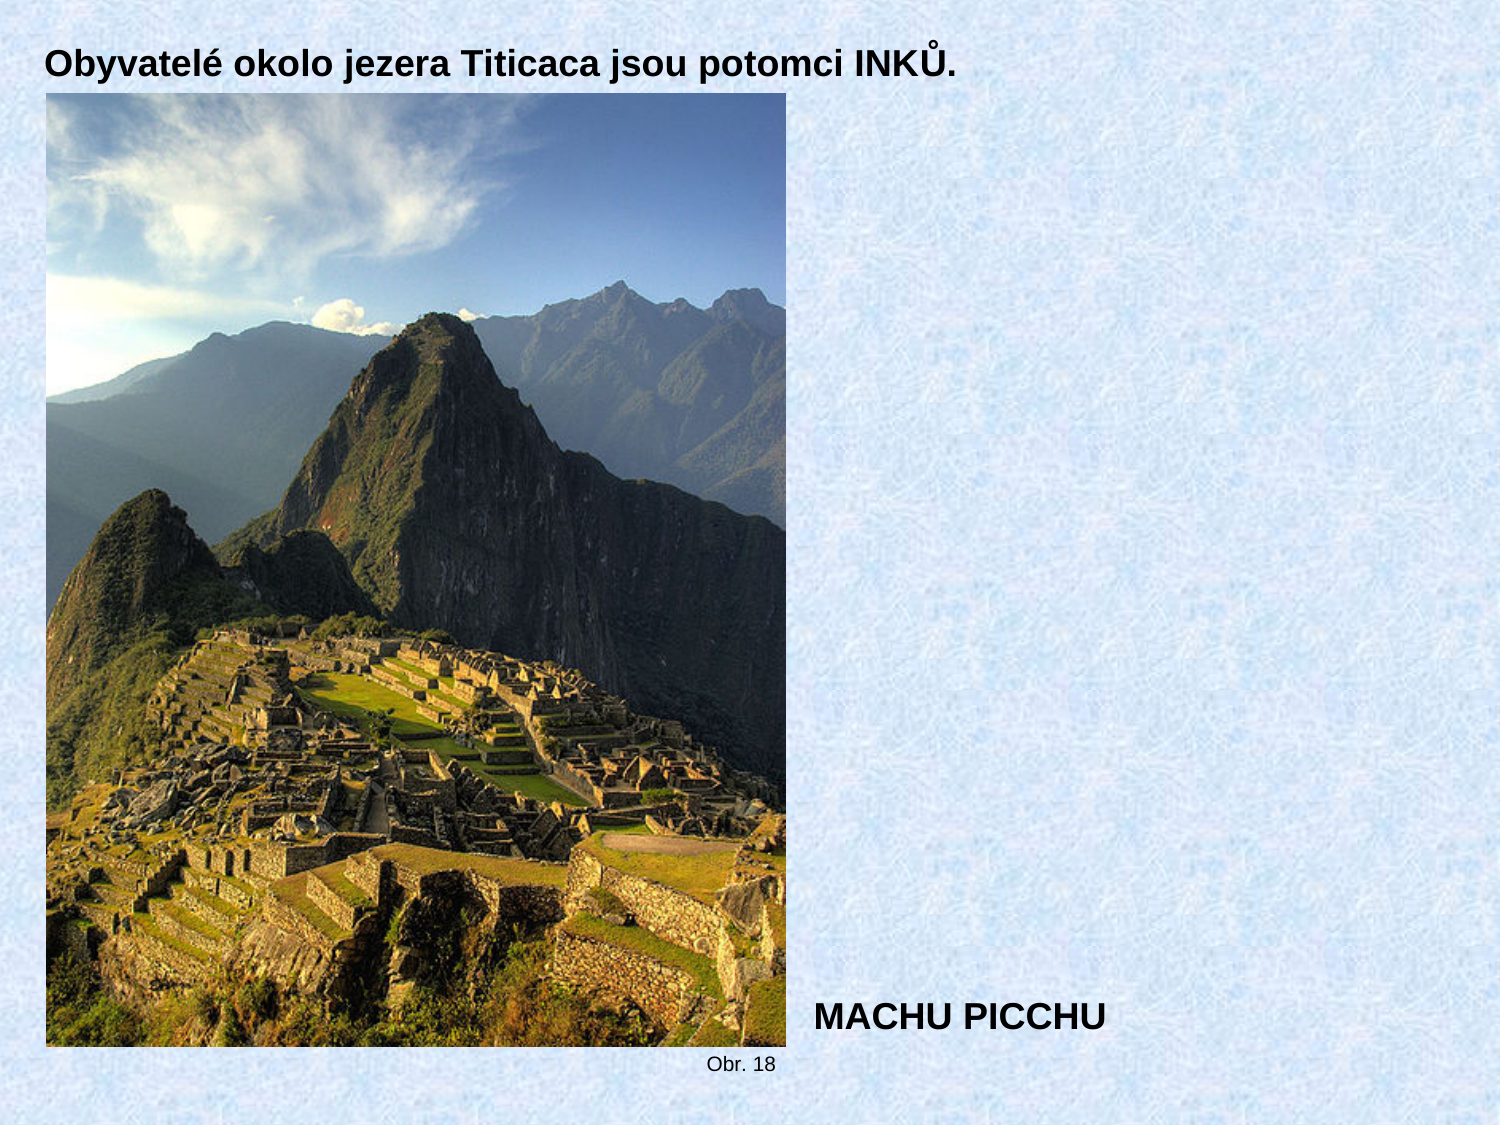

Obyvatelé okolo jezera Titicaca jsou potomci INKŮ.
MACHU PICCHU
Obr. 18